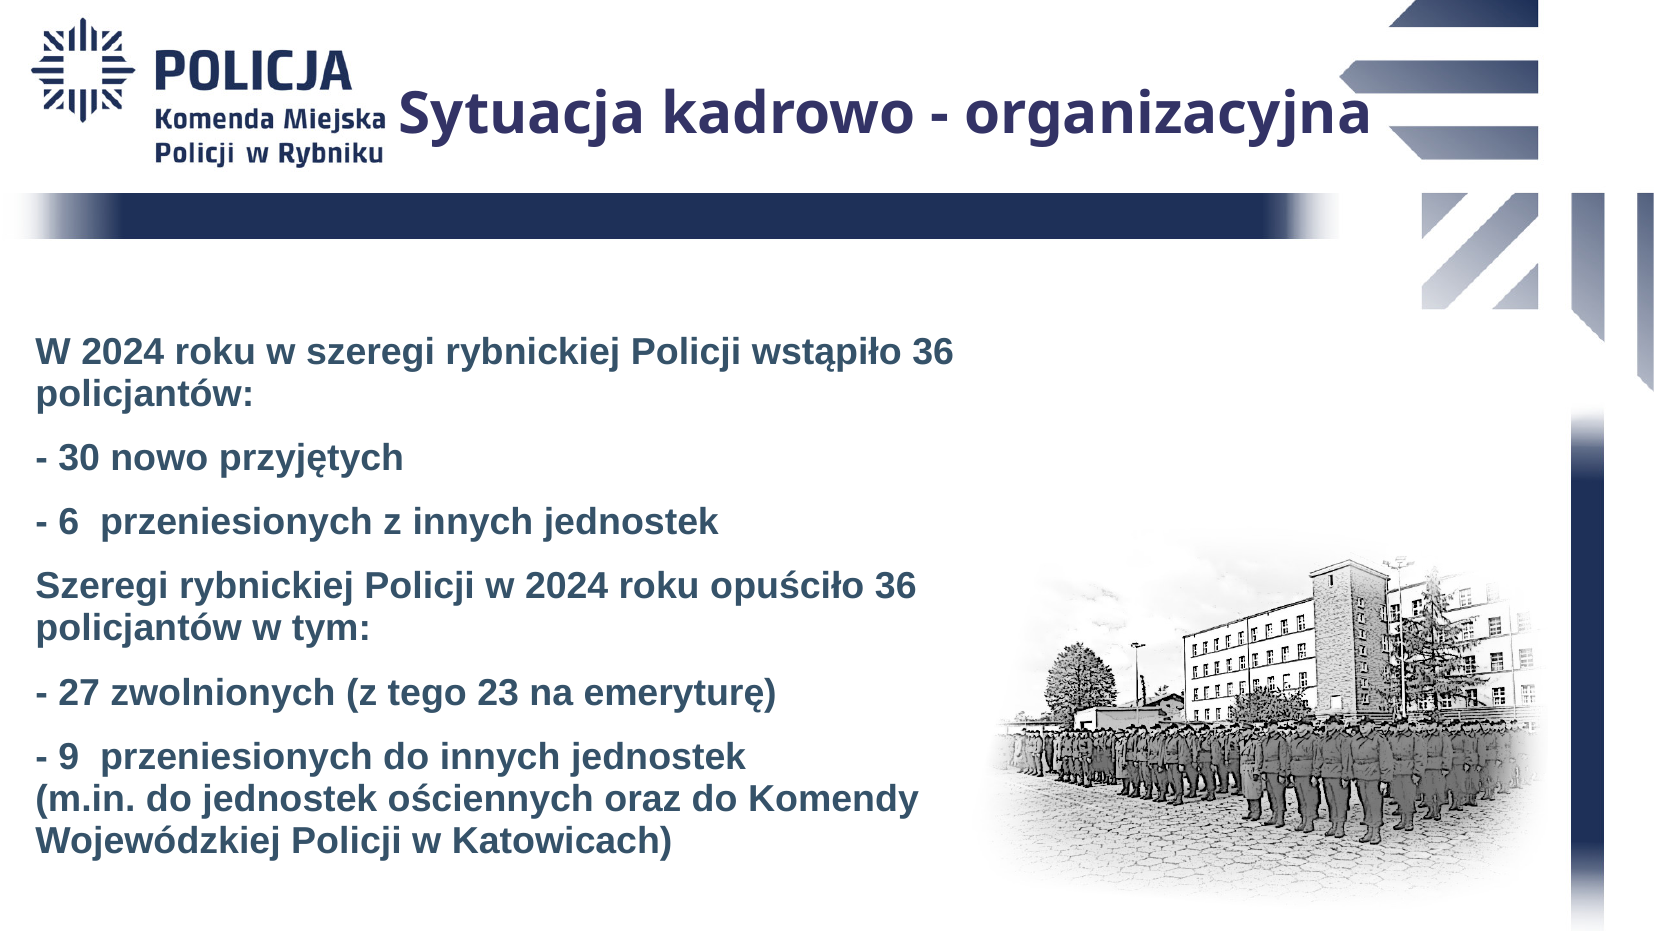

# Sytuacja kadrowo - organizacyjna
W 2024 roku w szeregi rybnickiej Policji wstąpiło 36 policjantów:
- 30 nowo przyjętych
- 6 przeniesionych z innych jednostek
Szeregi rybnickiej Policji w 2024 roku opuściło 36 policjantów w tym:
- 27 zwolnionych (z tego 23 na emeryturę)
- 9 przeniesionych do innych jednostek
(m.in. do jednostek ościennych oraz do Komendy Wojewódzkiej Policji w Katowicach)